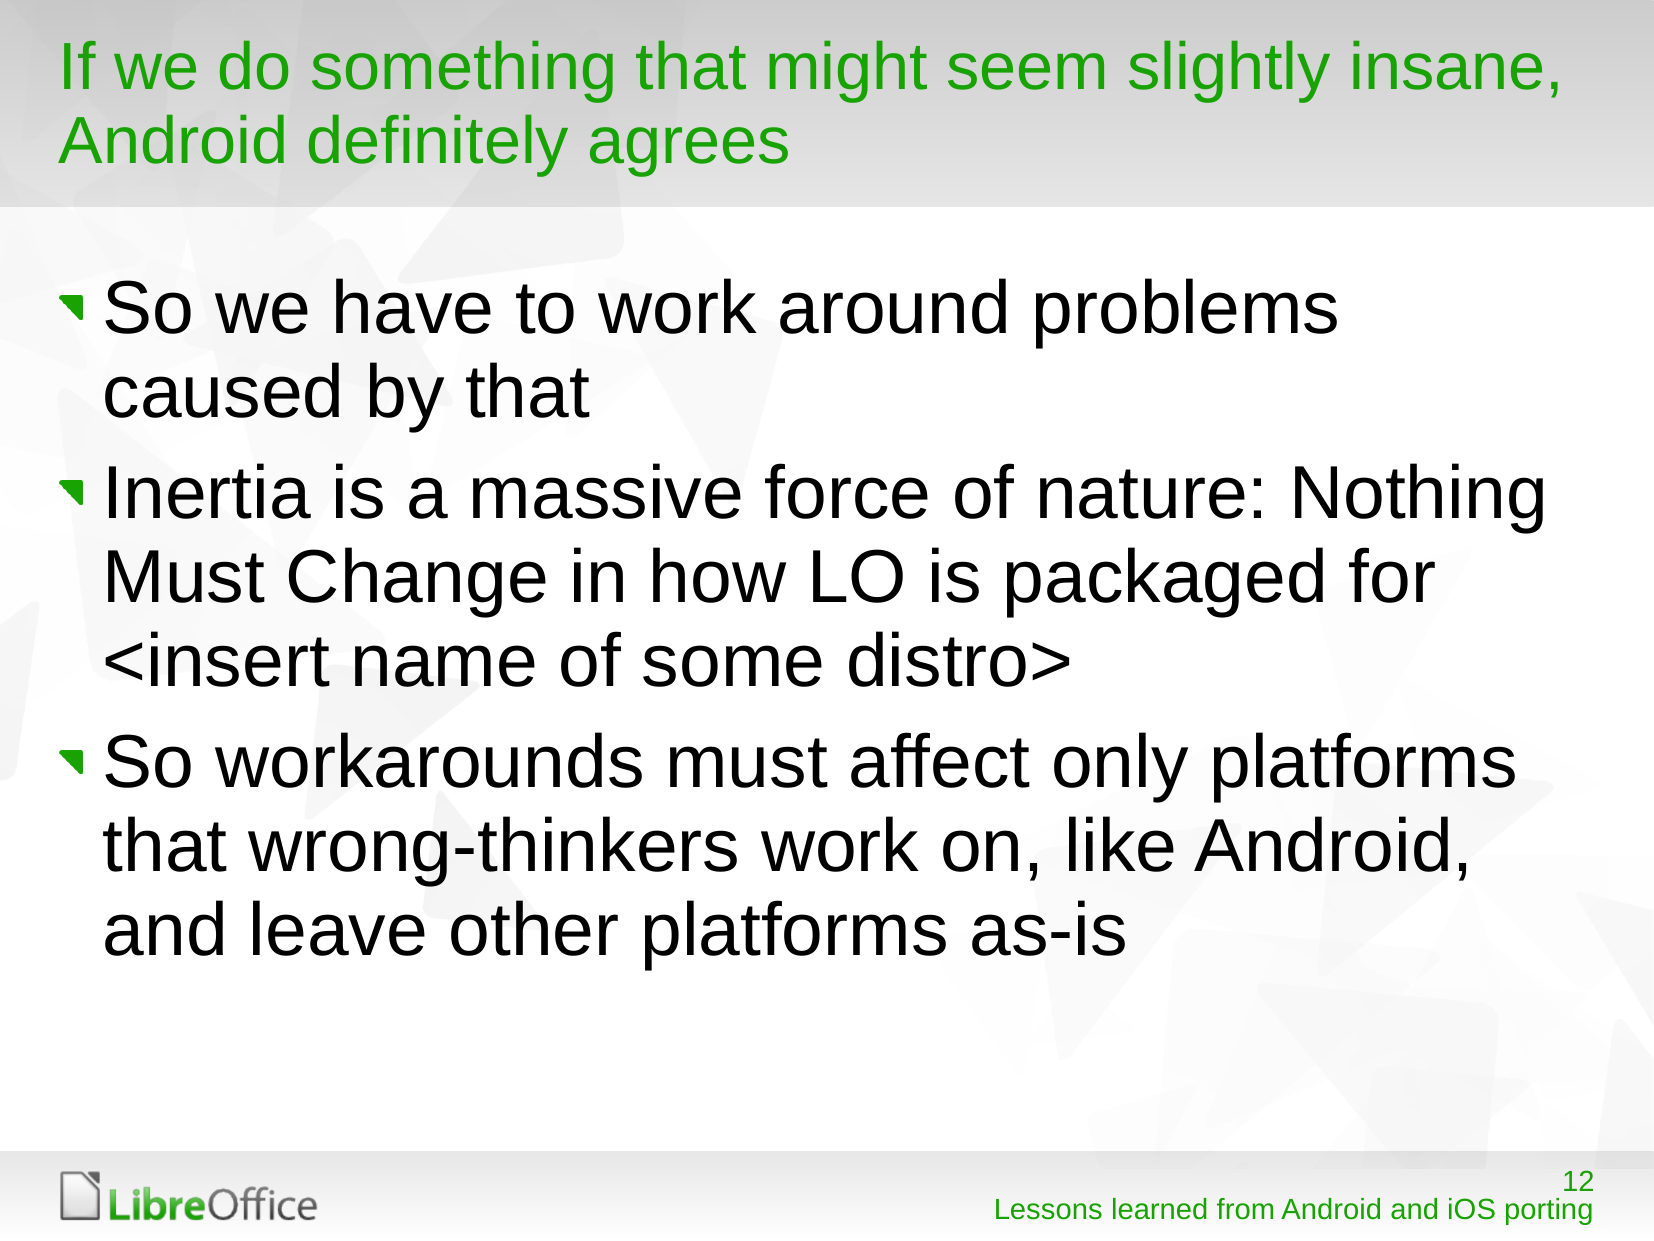

# If we do something that might seem slightly insane, Android definitely agrees
So we have to work around problems caused by that
Inertia is a massive force of nature: Nothing Must Change in how LO is packaged for <insert name of some distro>
So workarounds must affect only platforms that wrong-thinkers work on, like Android, and leave other platforms as-is
12
Lessons learned from Android and iOS porting